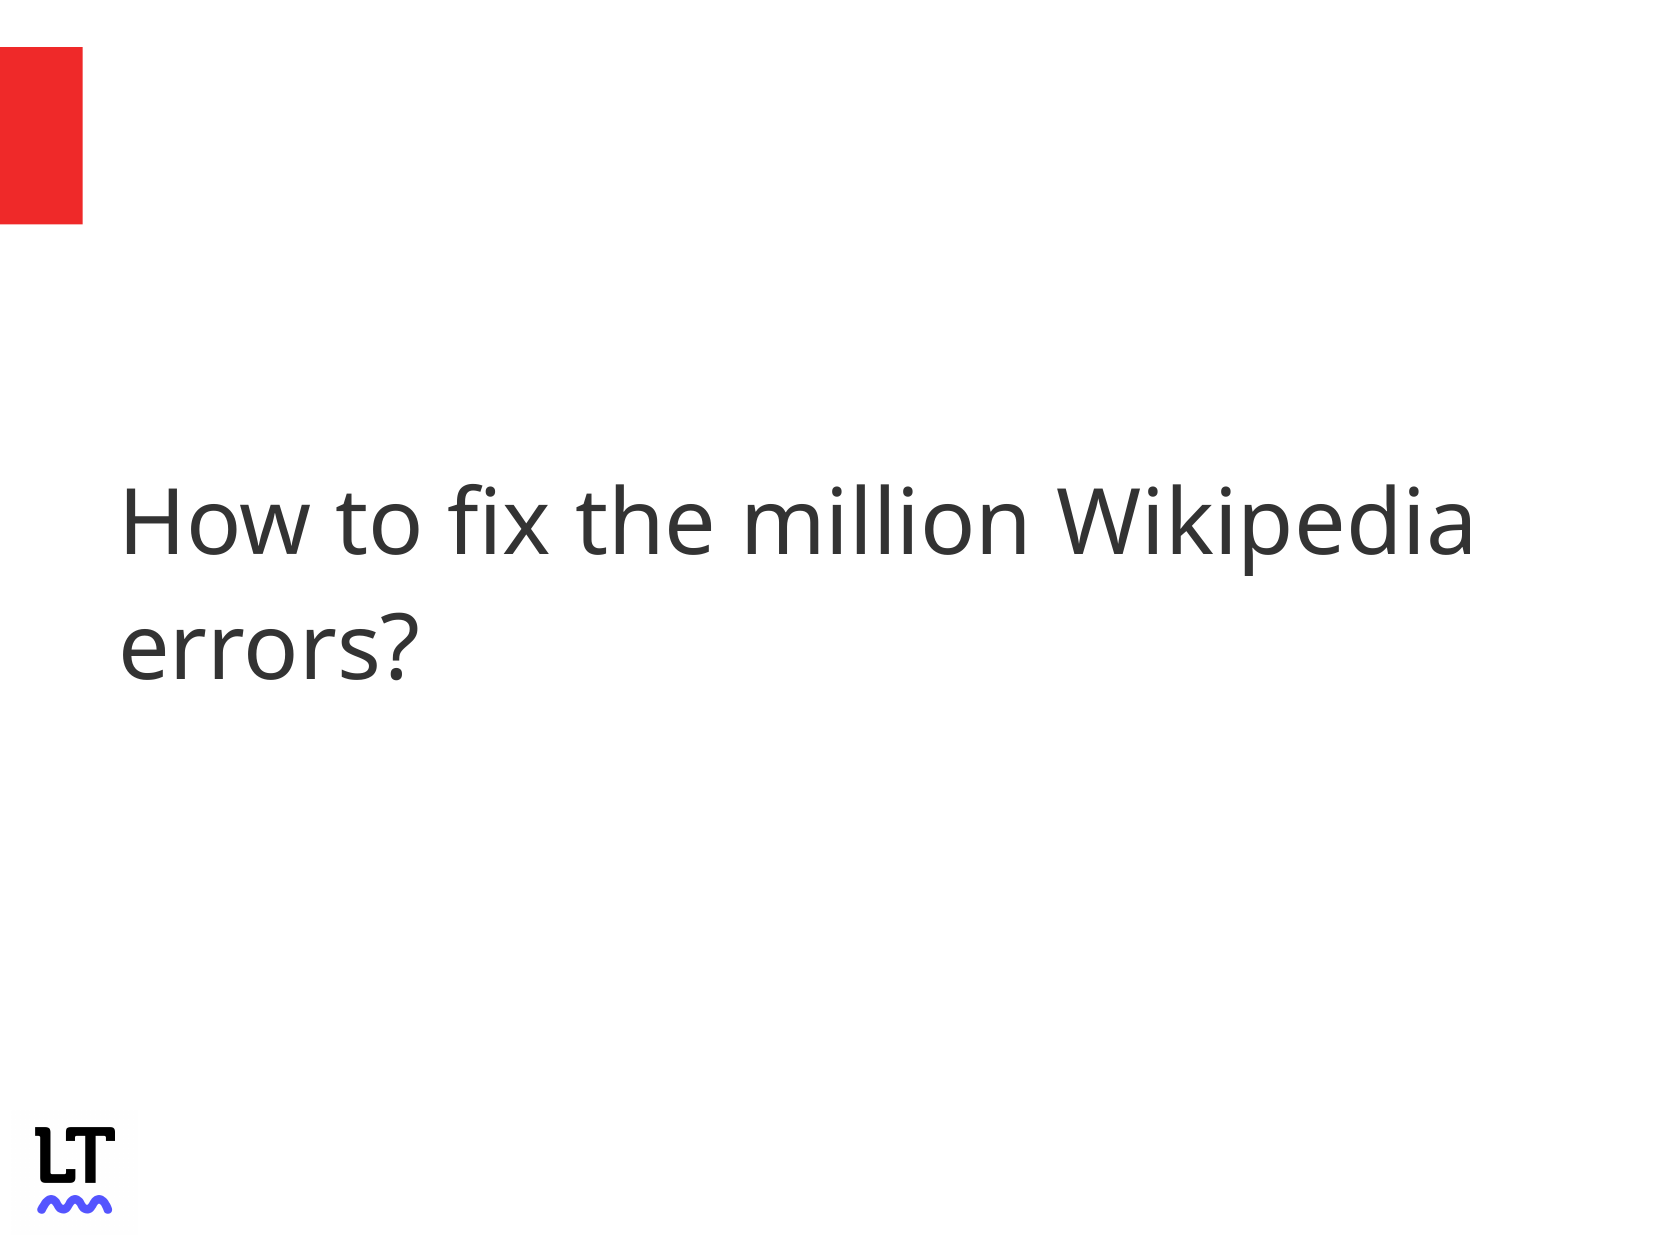

# How to fix the million Wikipedia errors?